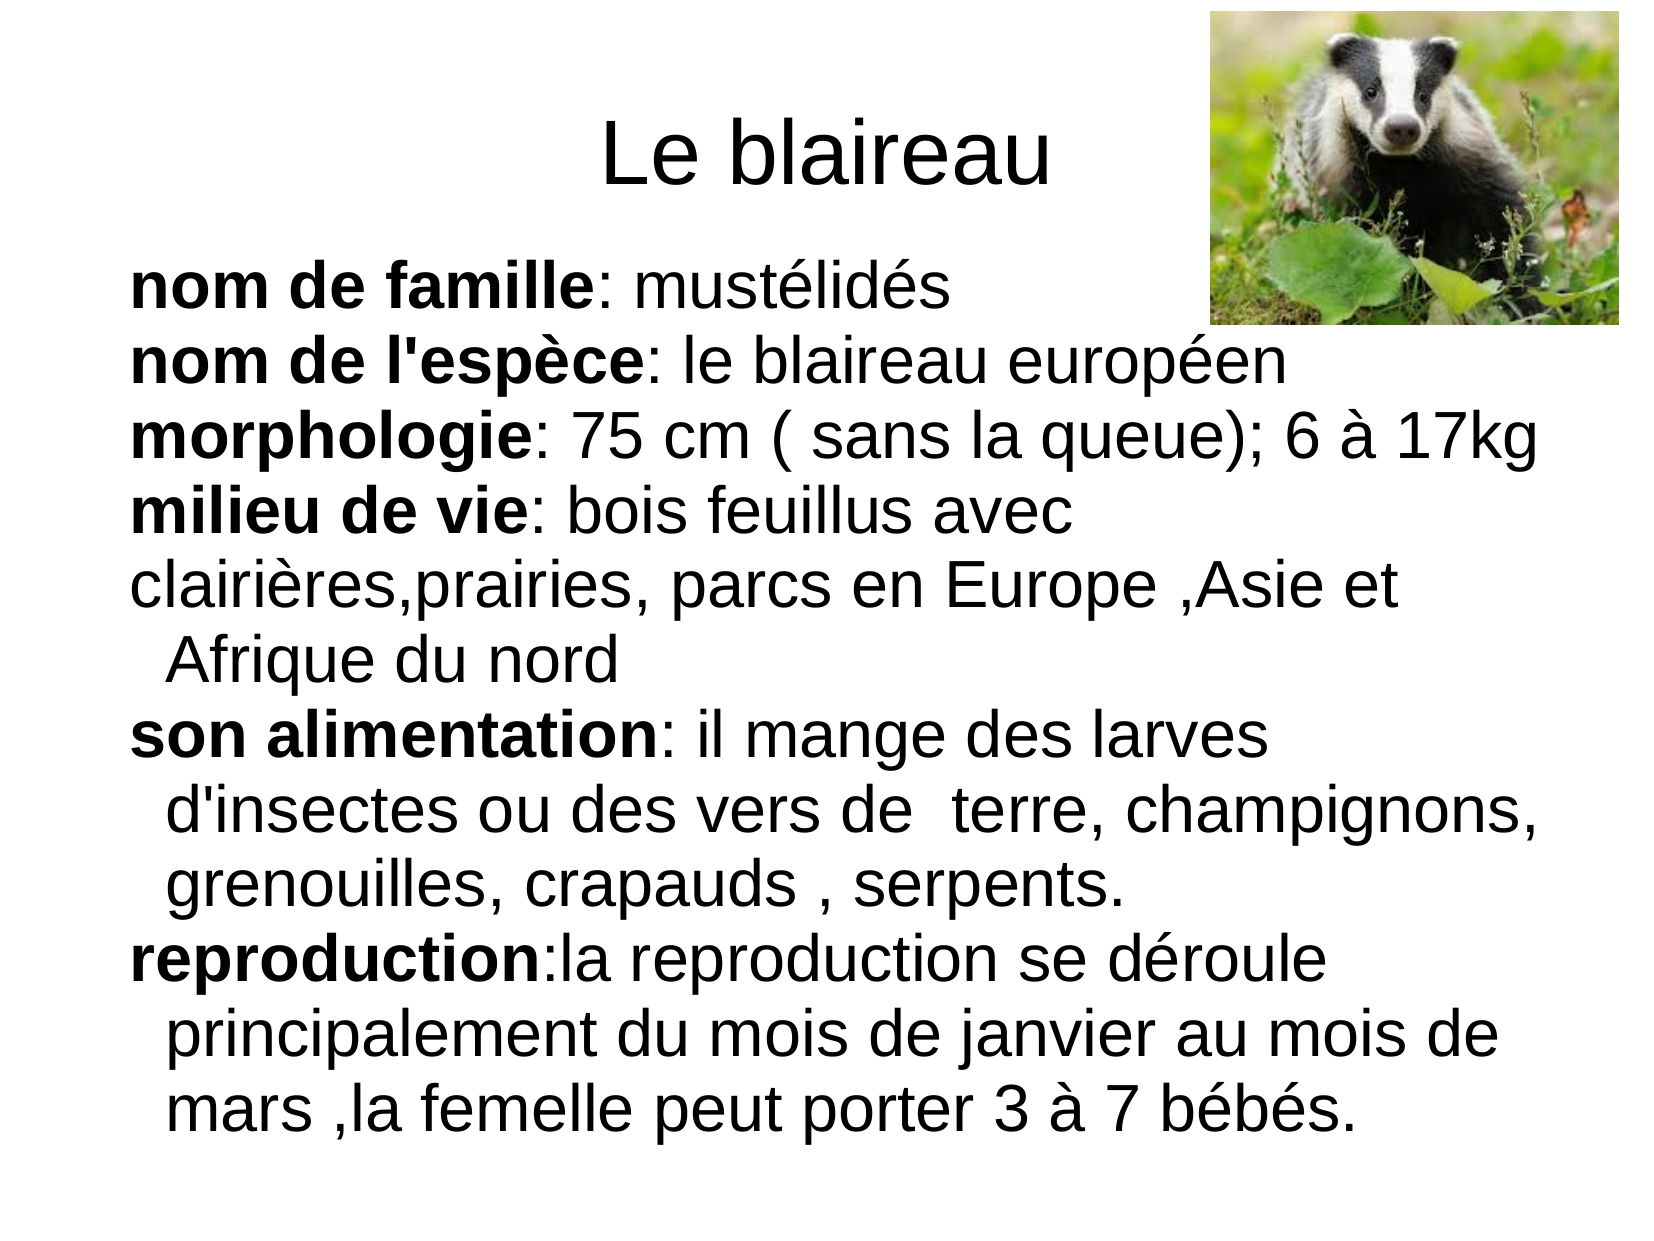

# Le blaireau
nom de famille: mustélidés
nom de l'espèce: le blaireau européen
morphologie: 75 cm ( sans la queue); 6 à 17kg
milieu de vie: bois feuillus avec
clairières,prairies, parcs en Europe ,Asie et Afrique du nord
son alimentation: il mange des larves d'insectes ou des vers de terre, champignons, grenouilles, crapauds , serpents.
reproduction:la reproduction se déroule principalement du mois de janvier au mois de mars ,la femelle peut porter 3 à 7 bébés.